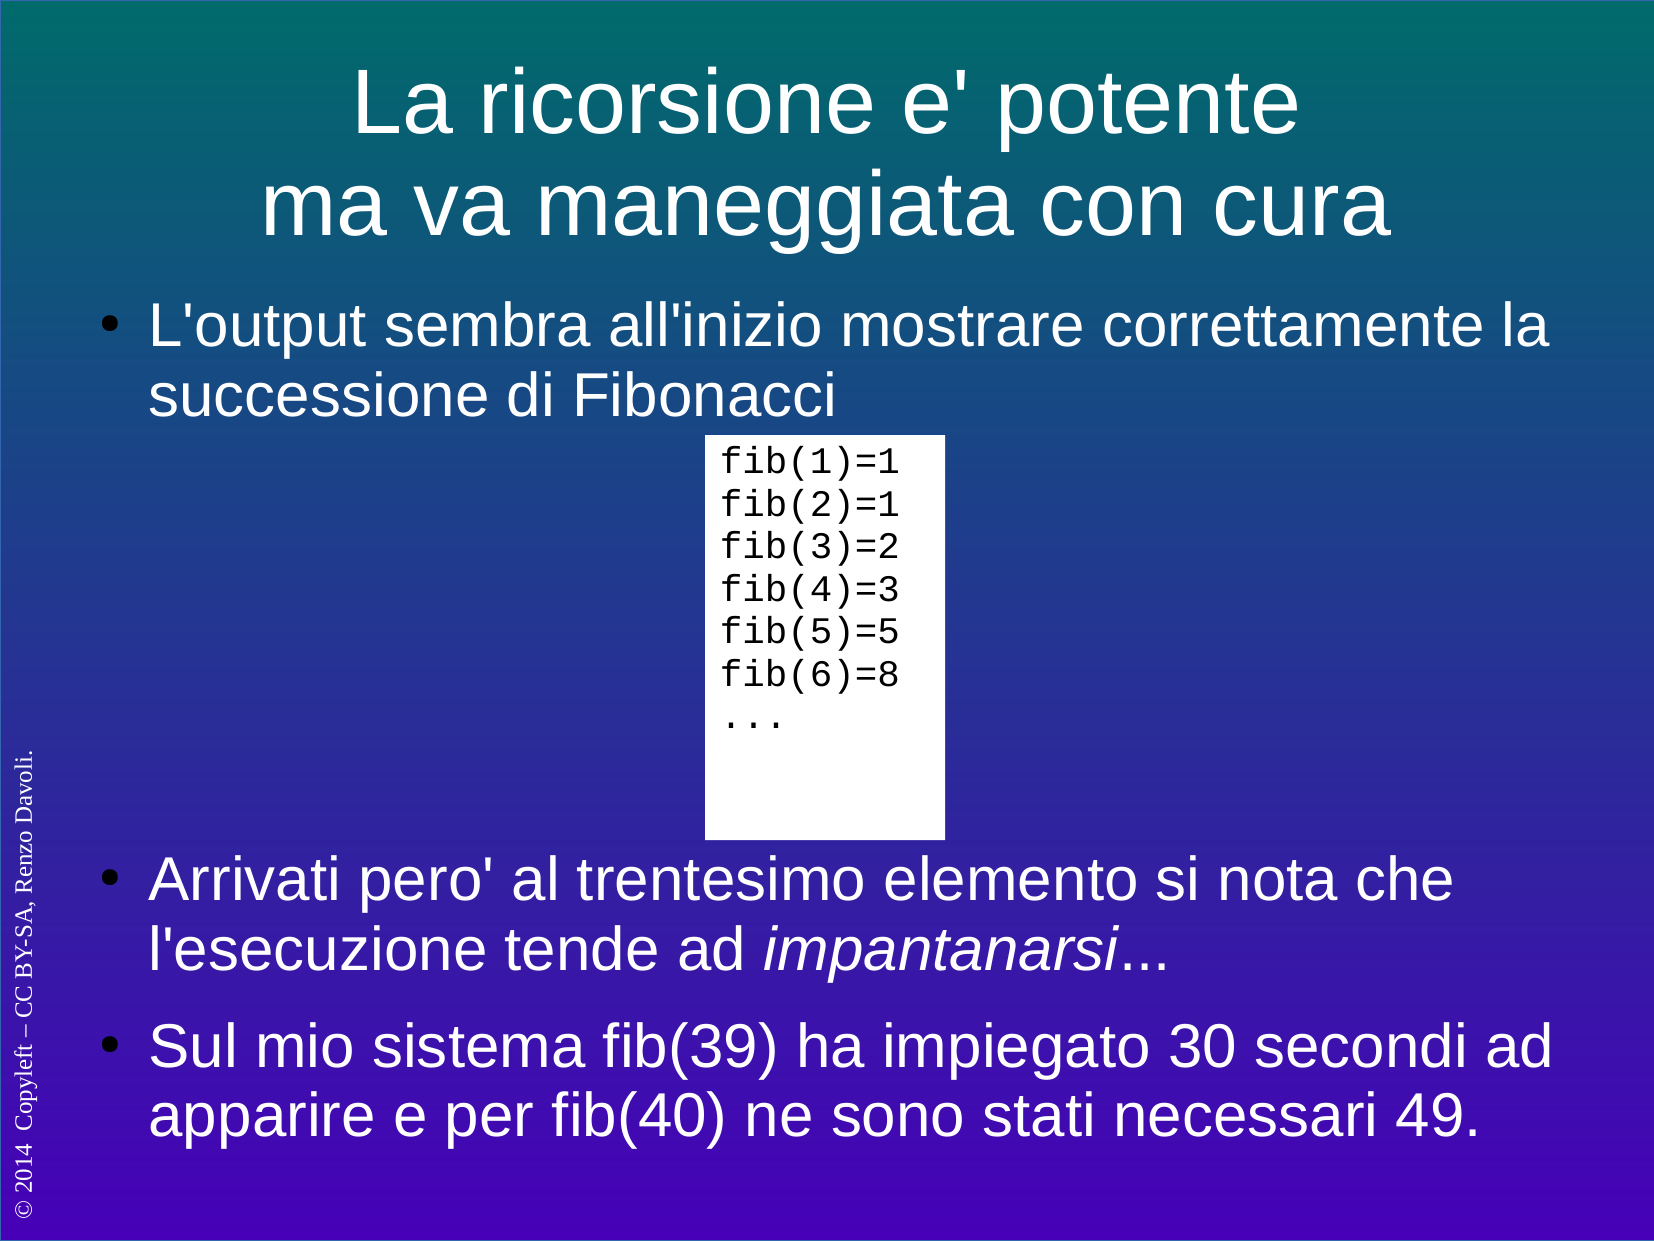

# La ricorsione e' potente ma va maneggiata con cura
L'output sembra all'inizio mostrare correttamente la successione di Fibonacci
Arrivati pero' al trentesimo elemento si nota che l'esecuzione tende ad impantanarsi...
Sul mio sistema fib(39) ha impiegato 30 secondi ad apparire e per fib(40) ne sono stati necessari 49.
fib(1)=1
fib(2)=1
fib(3)=2
fib(4)=3
fib(5)=5
fib(6)=8
...